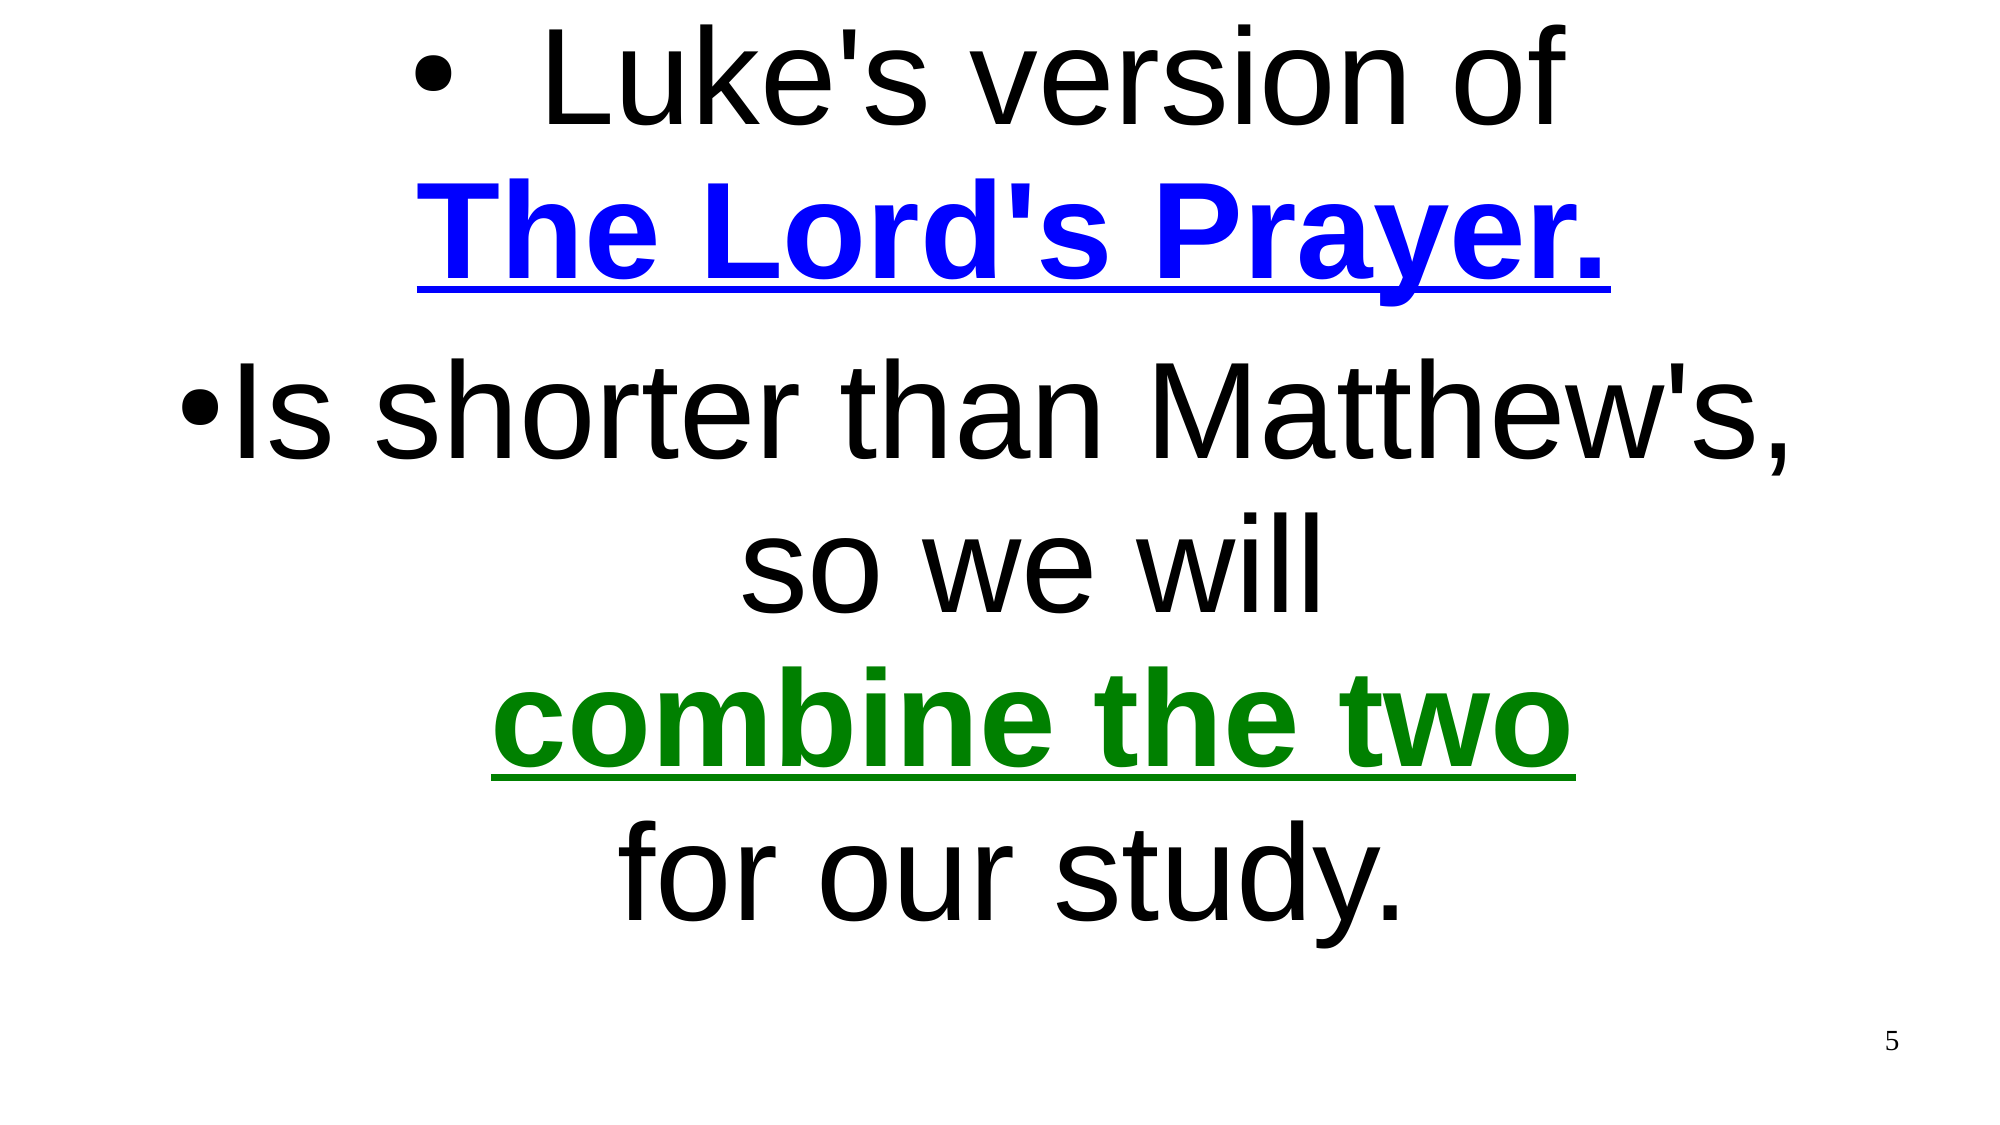

# Luke's version of The Lord's Prayer.
Is shorter than Matthew's,
 so we will
combine the two
for our study.
5